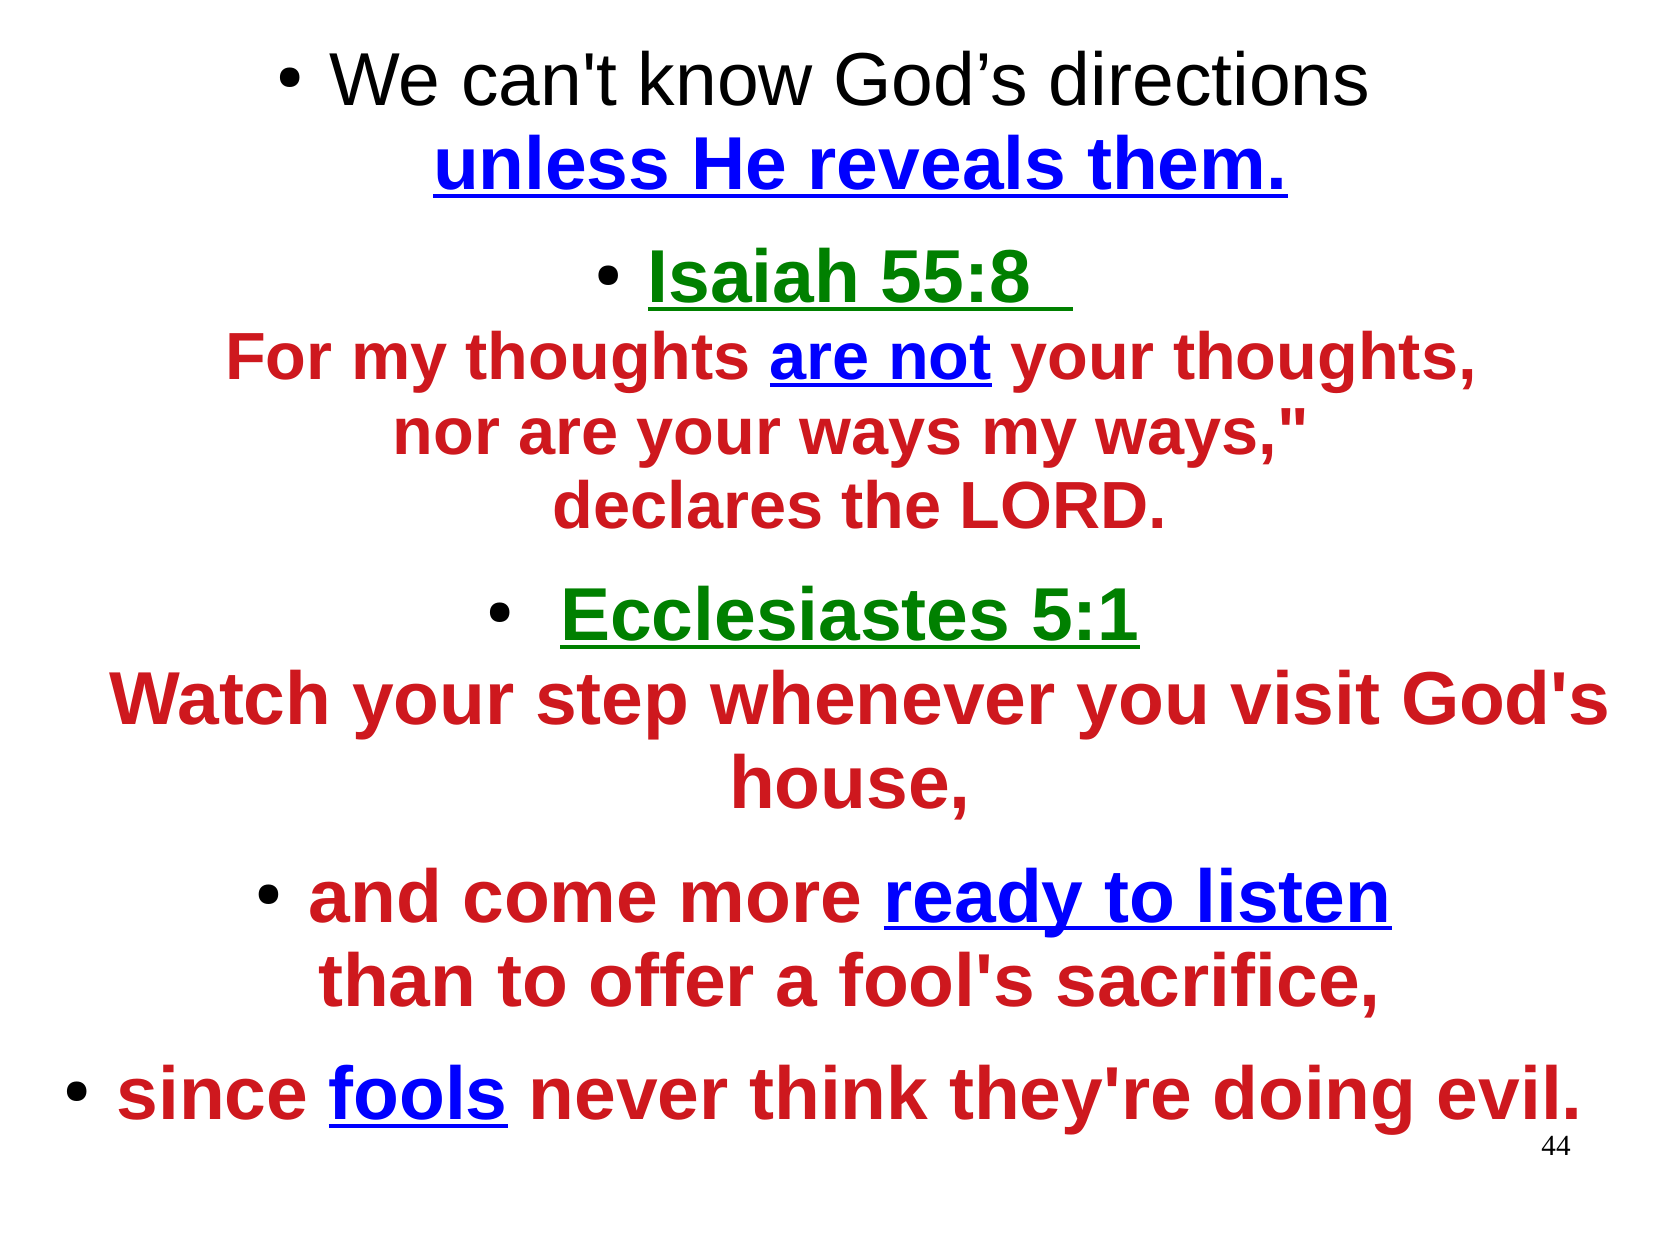

# We can't know God’s directions unless He reveals them.
Isaiah 55:8
For my thoughts are not your thoughts,
nor are your ways my ways,"
declares the LORD.
 Ecclesiastes 5:1
Watch your step whenever you visit God's house,
and come more ready to listen
than to offer a fool's sacrifice,
since fools never think they're doing evil.
44